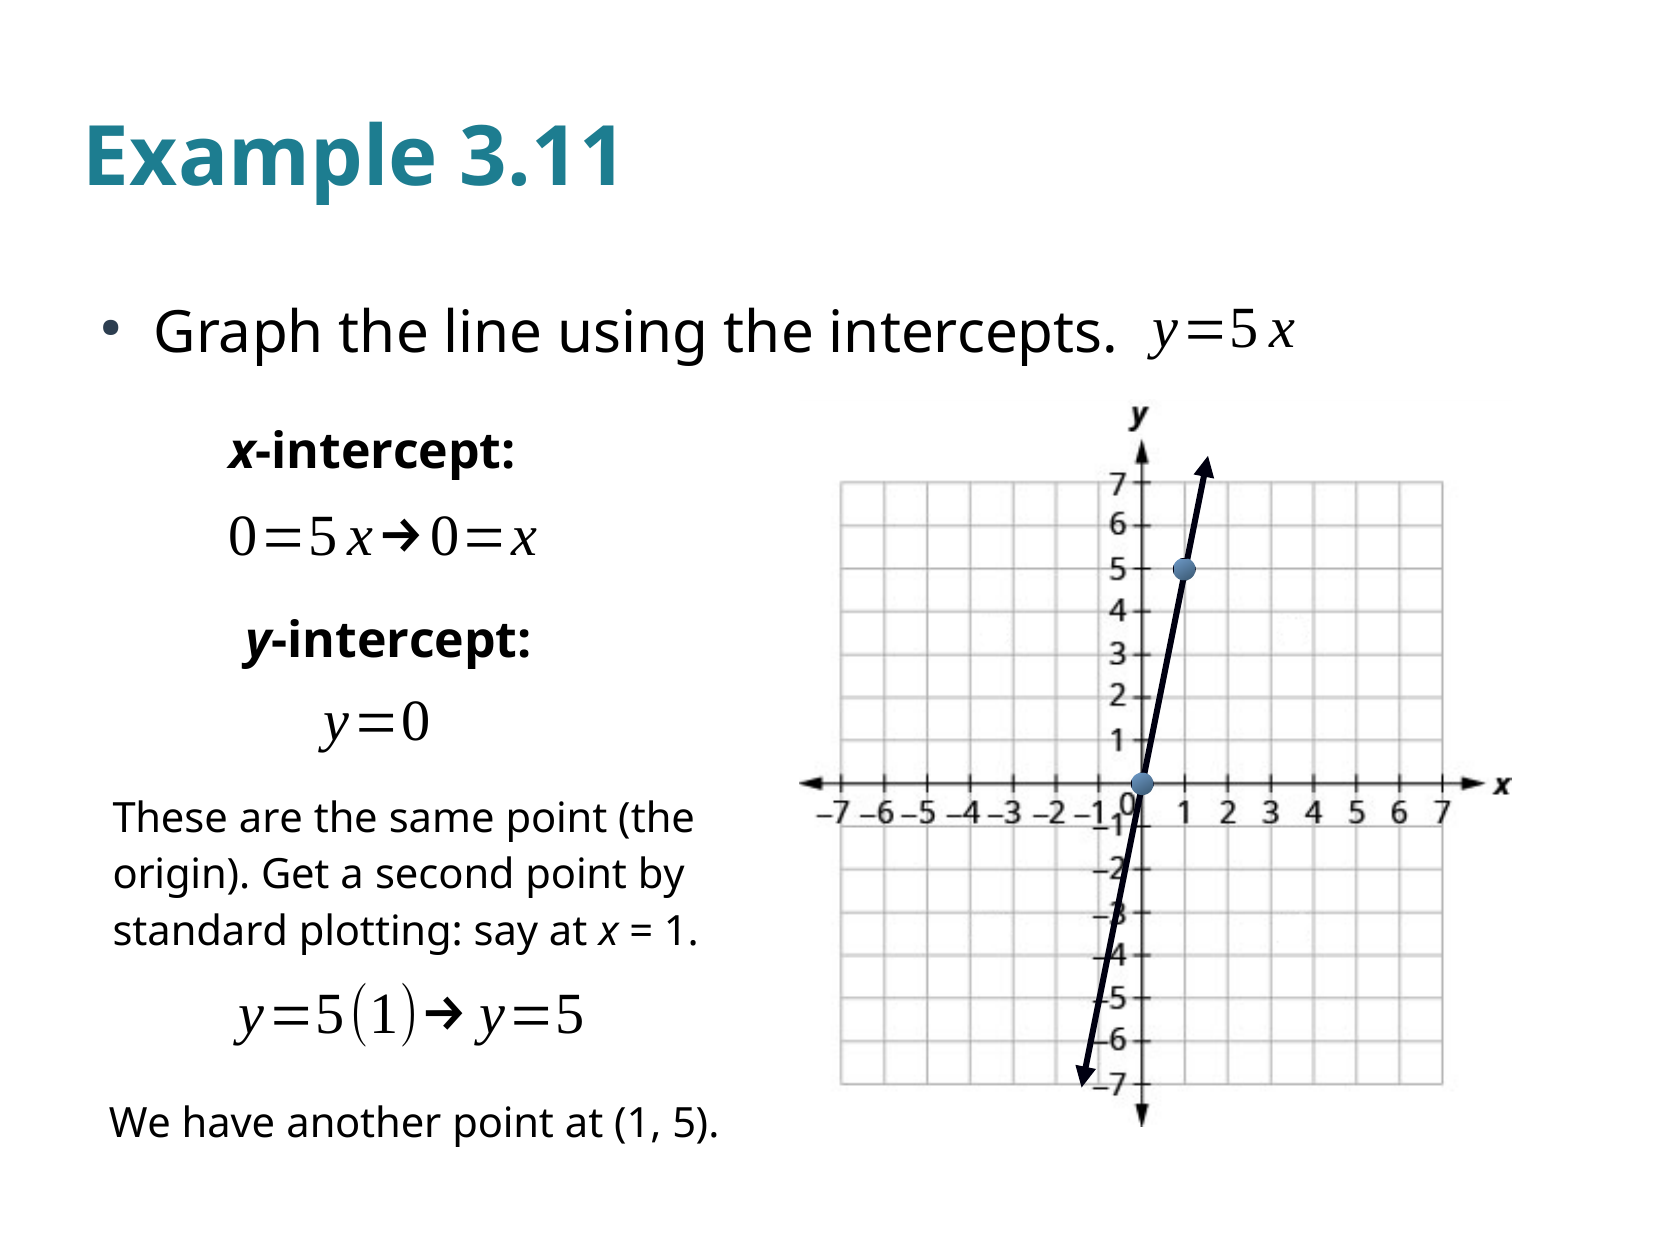

# Example 3.11
Graph the line using the intercepts.
x-intercept:
y-intercept:
These are the same point (the origin). Get a second point by standard plotting: say at x = 1.
We have another point at (1, 5).